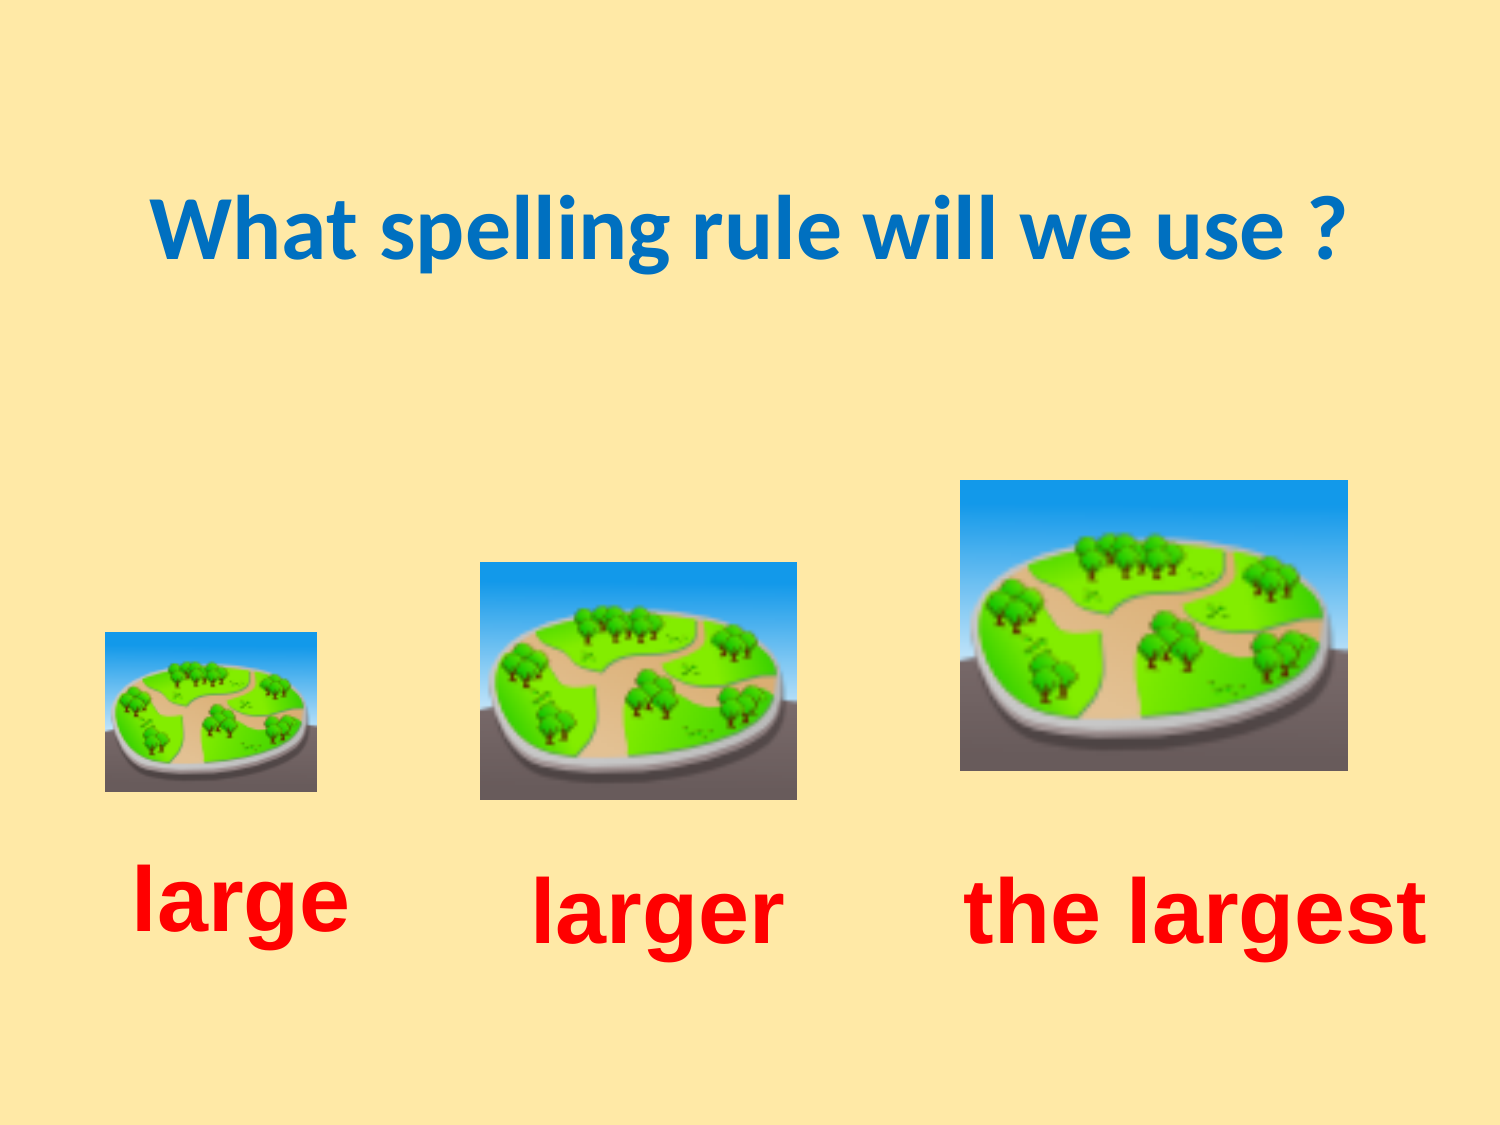

# What spelling rule will we use ?
large
larger
the largest